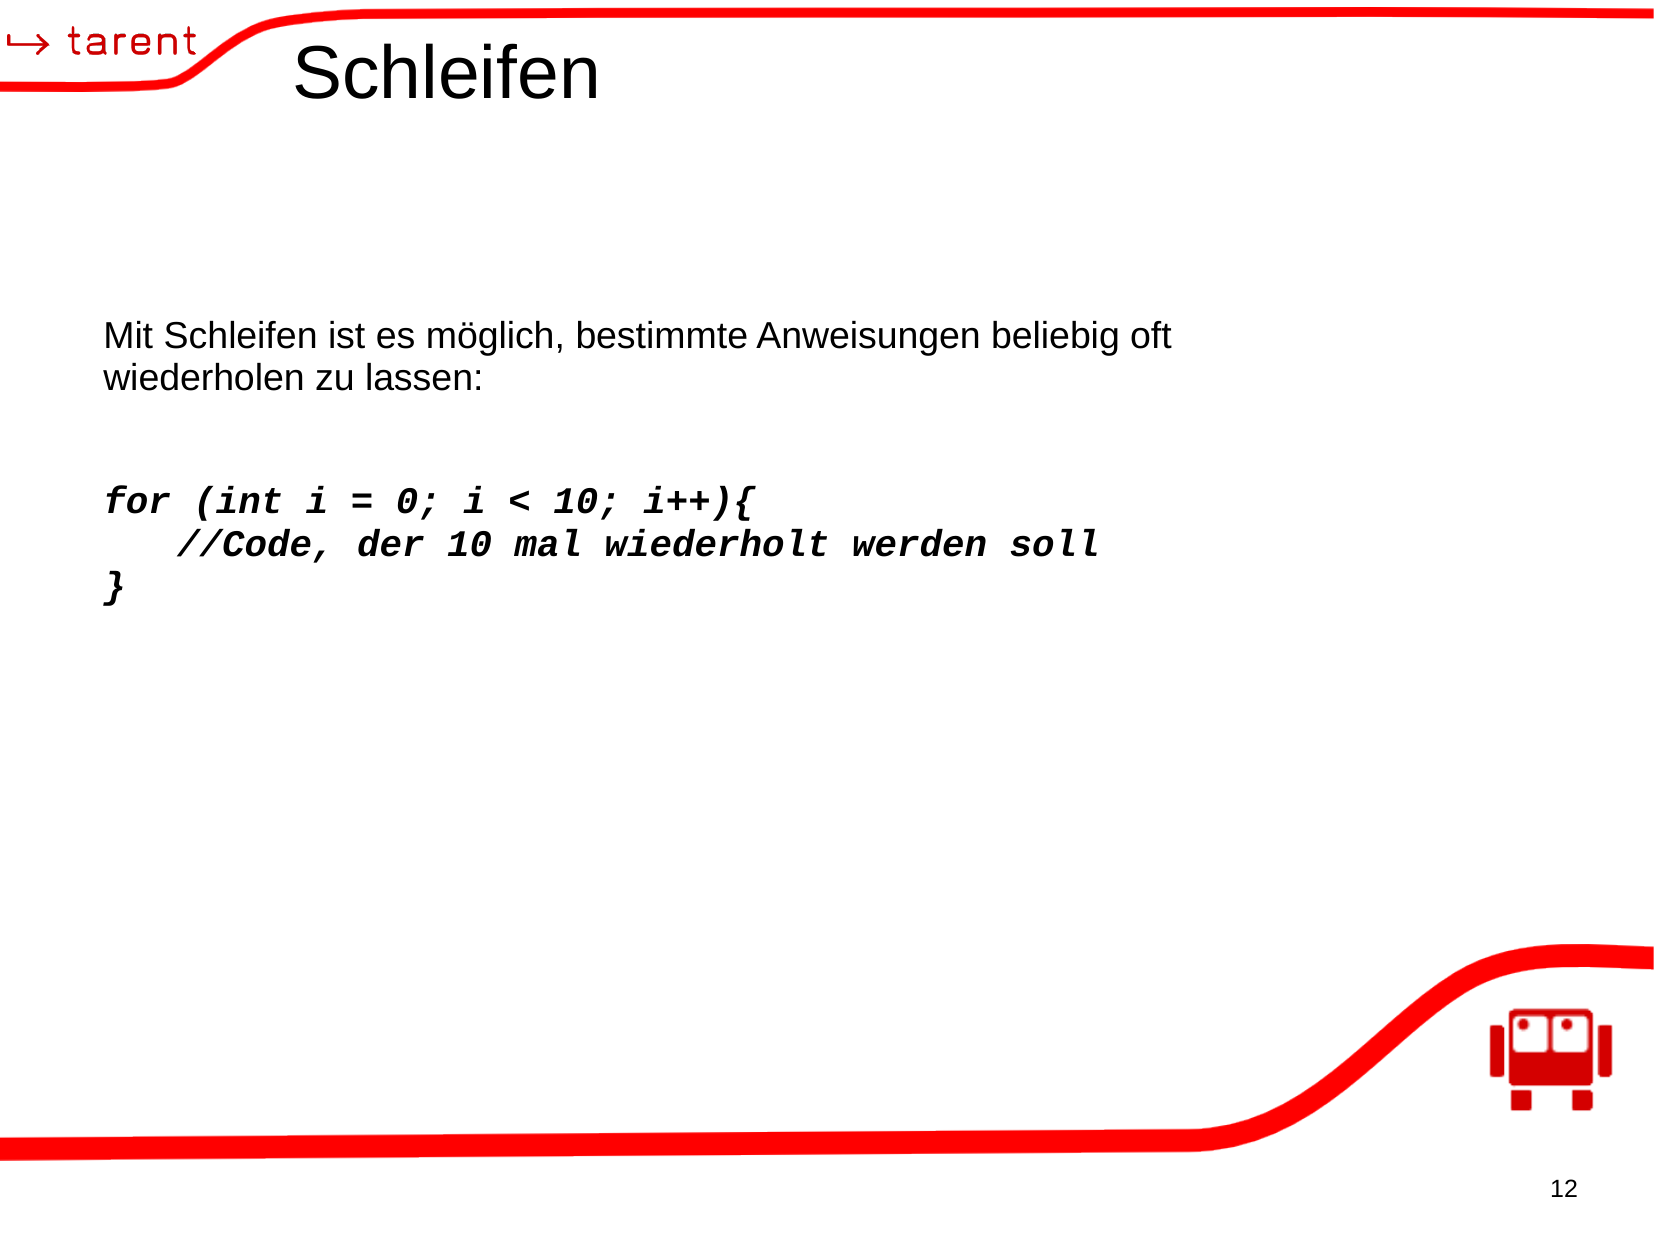

Schleifen
Mit Schleifen ist es möglich, bestimmte Anweisungen beliebig oft wiederholen zu lassen:
for (int i = 0; i < 10; i++){
	//Code, der 10 mal wiederholt werden soll
}